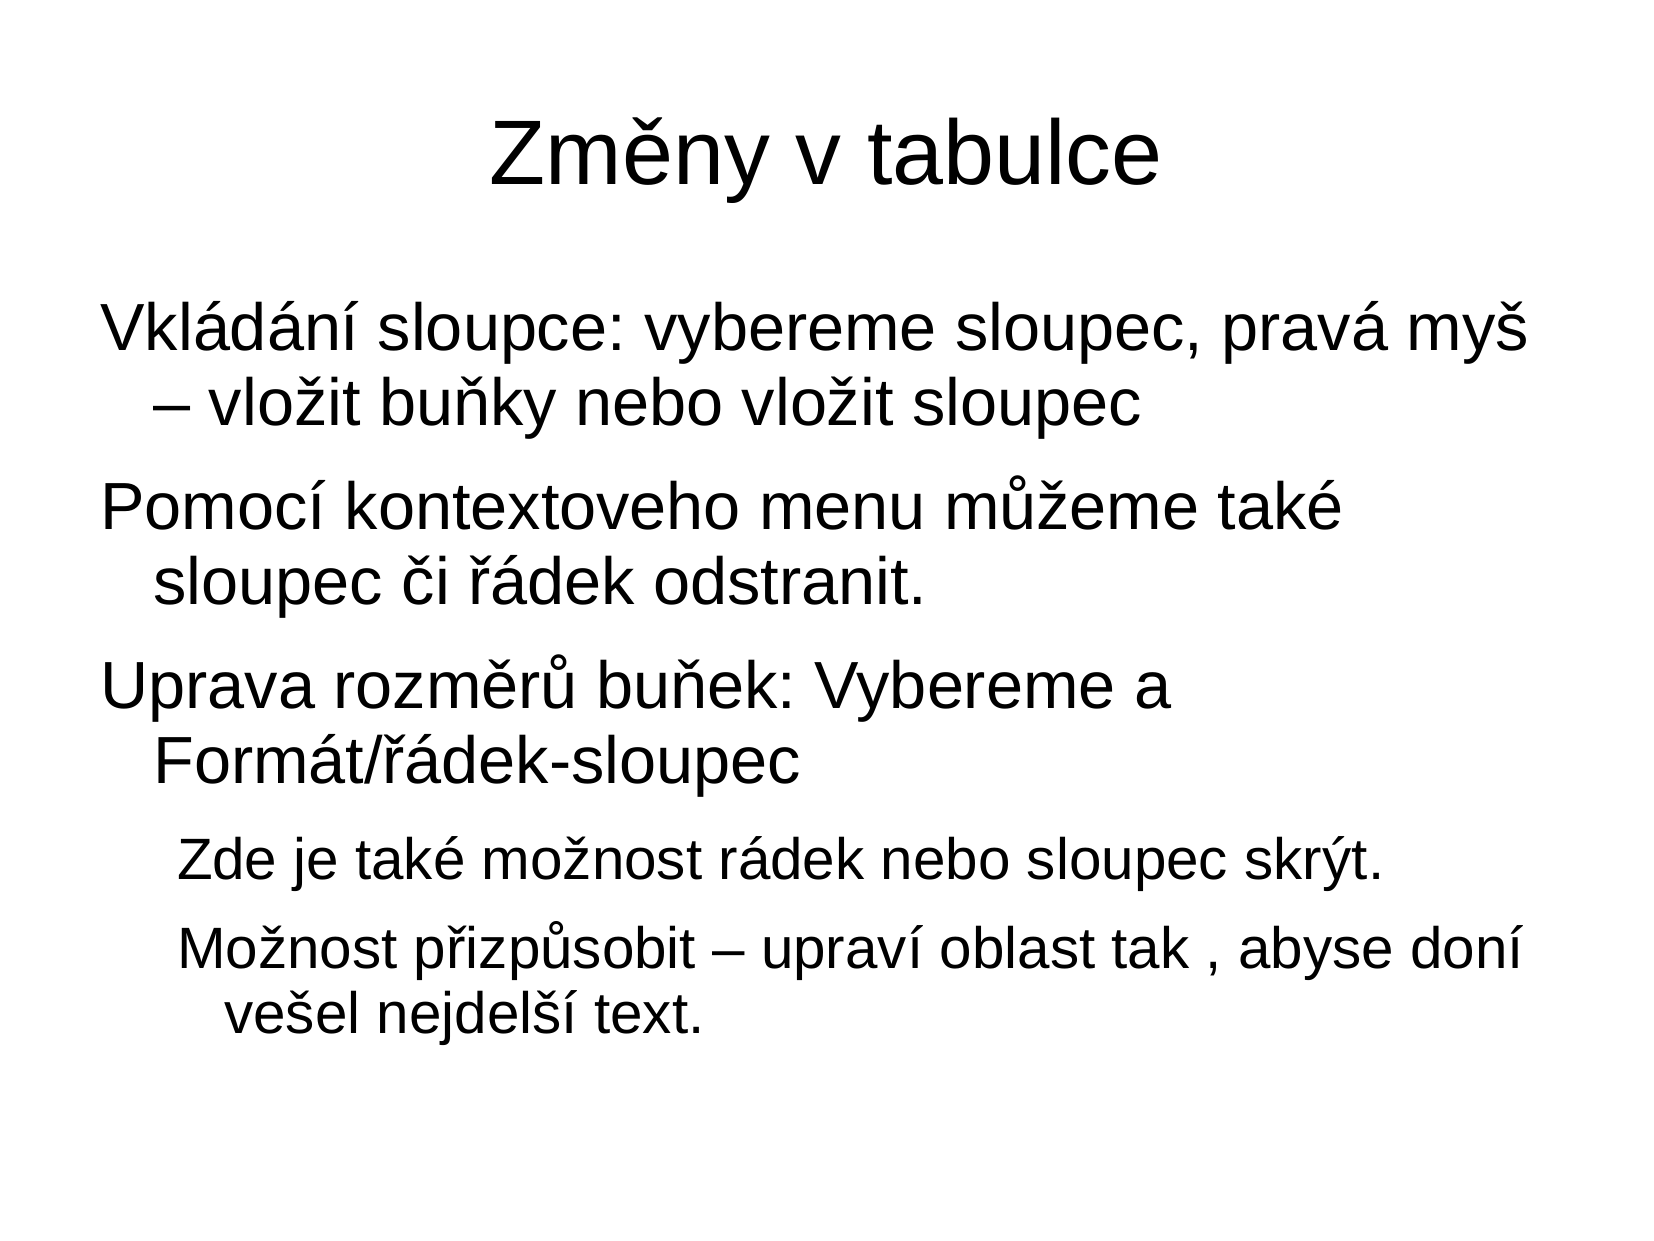

# Změny v tabulce
Vkládání sloupce: vybereme sloupec, pravá myš – vložit buňky nebo vložit sloupec
Pomocí kontextoveho menu můžeme také sloupec či řádek odstranit.
Uprava rozměrů buňek: Vybereme a Formát/řádek-sloupec
Zde je také možnost rádek nebo sloupec skrýt.
Možnost přizpůsobit – upraví oblast tak , abyse doní vešel nejdelší text.